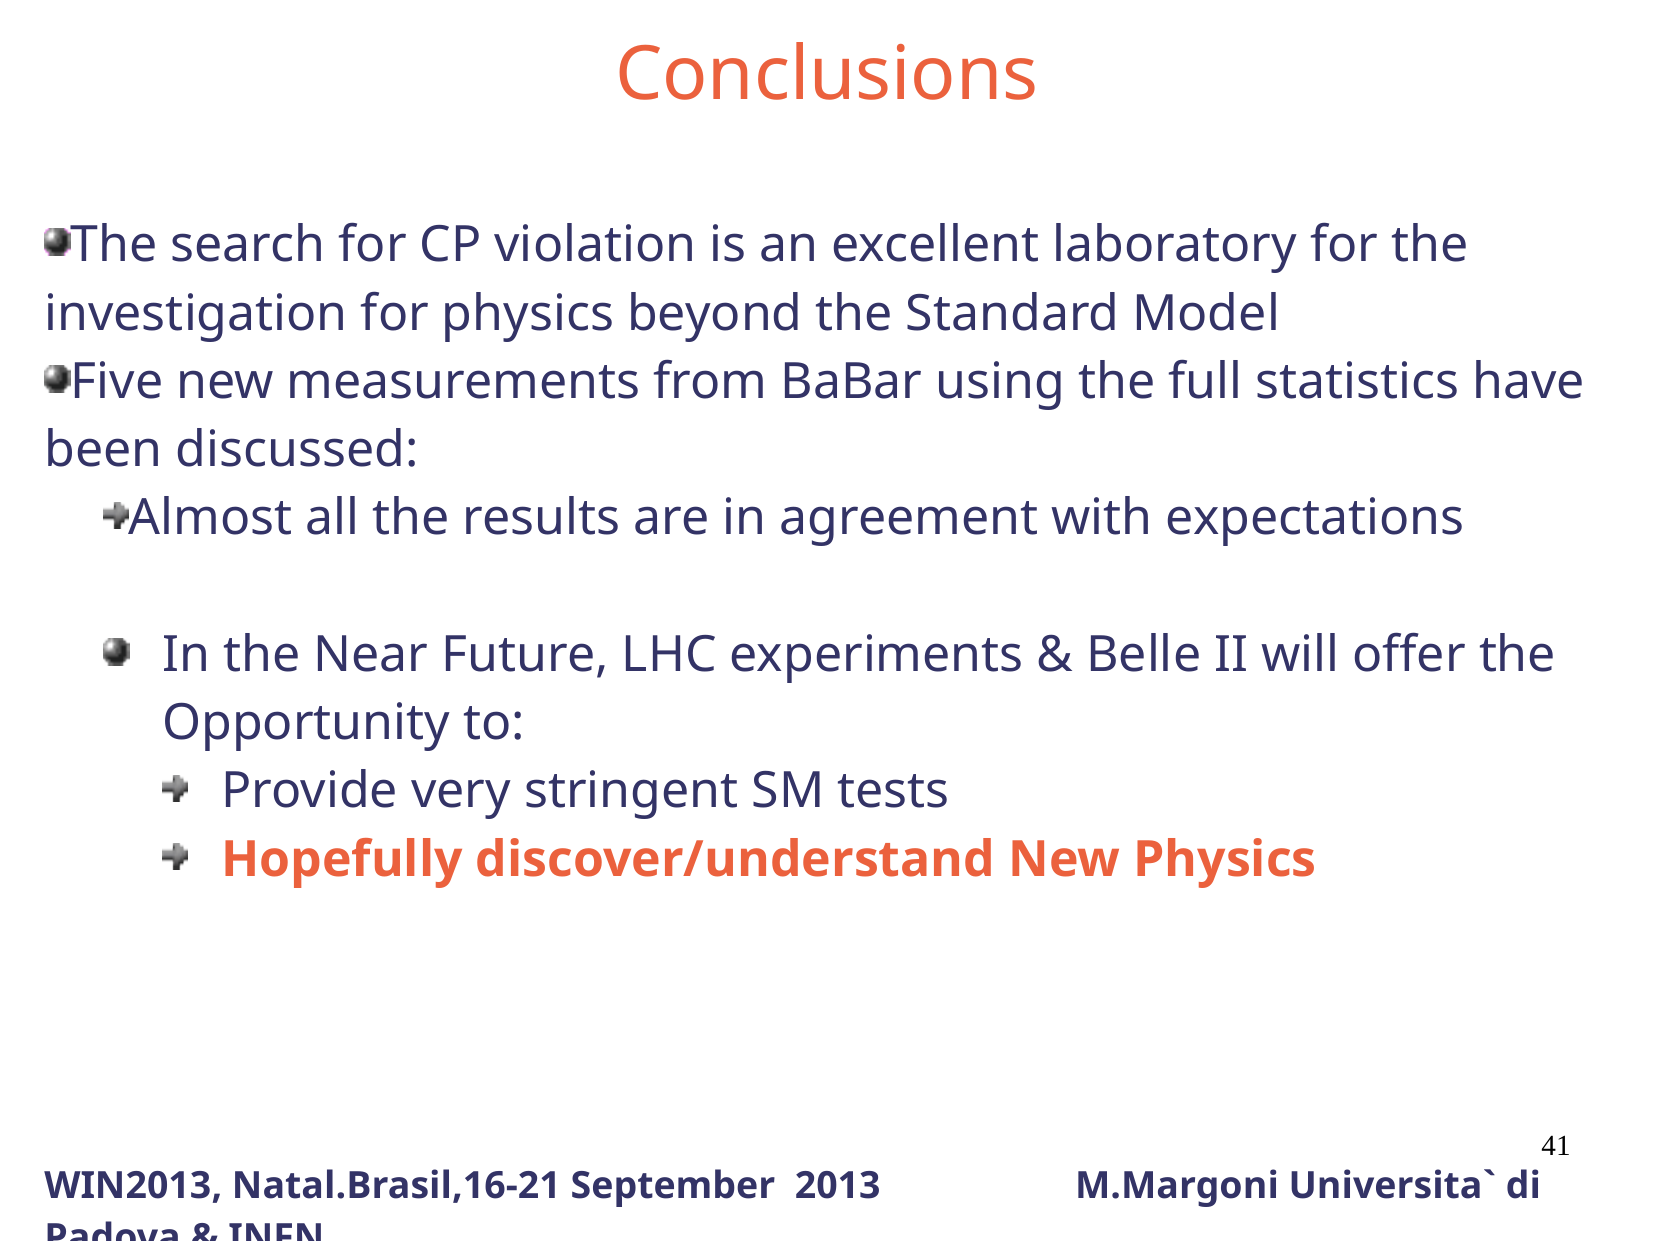

# Conclusions
The search for CP violation is an excellent laboratory for the investigation for physics beyond the Standard Model
Five new measurements from BaBar using the full statistics have been discussed:
Almost all the results are in agreement with expectations
In the Near Future, LHC experiments & Belle II will offer the Opportunity to:
Provide very stringent SM tests
Hopefully discover/understand New Physics
41
WIN2013, Natal.Brasil,16-21 September 2013 M.Margoni Universita` di Padova & INFN